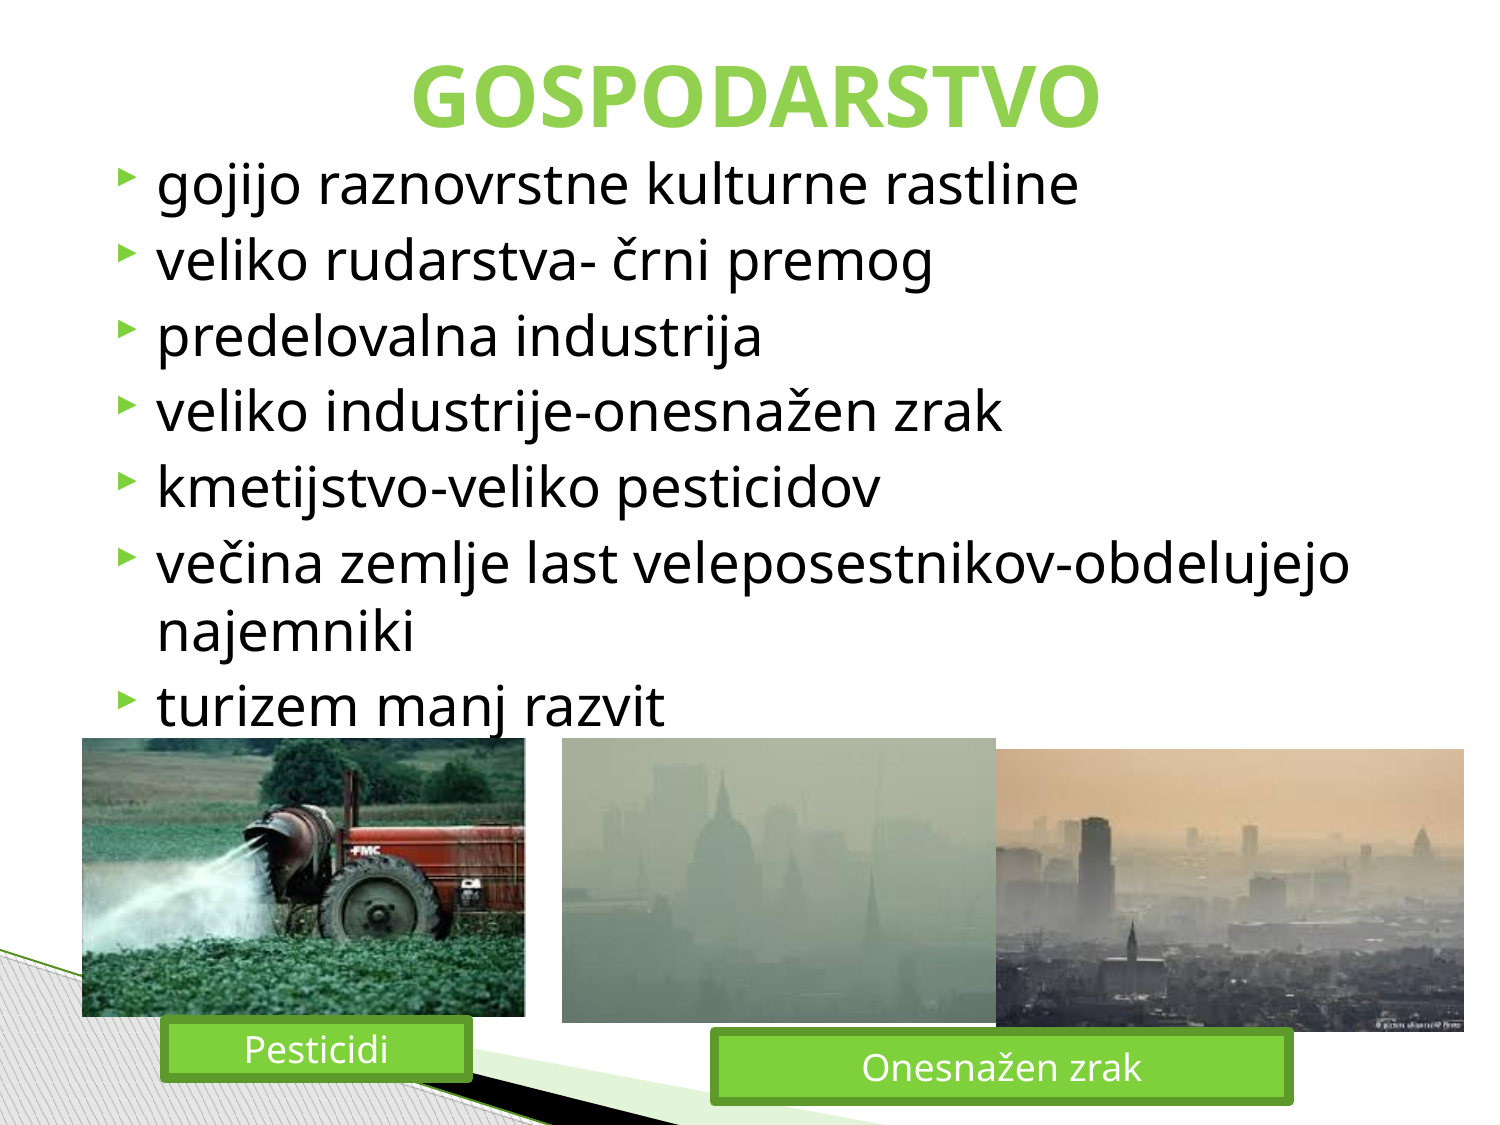

GOSPODARSTVO
# gojijo raznovrstne kulturne rastline
veliko rudarstva- črni premog
predelovalna industrija
veliko industrije-onesnažen zrak
kmetijstvo-veliko pesticidov
večina zemlje last veleposestnikov-obdelujejo najemniki
turizem manj razvit
Pesticidi
Onesnažen zrak